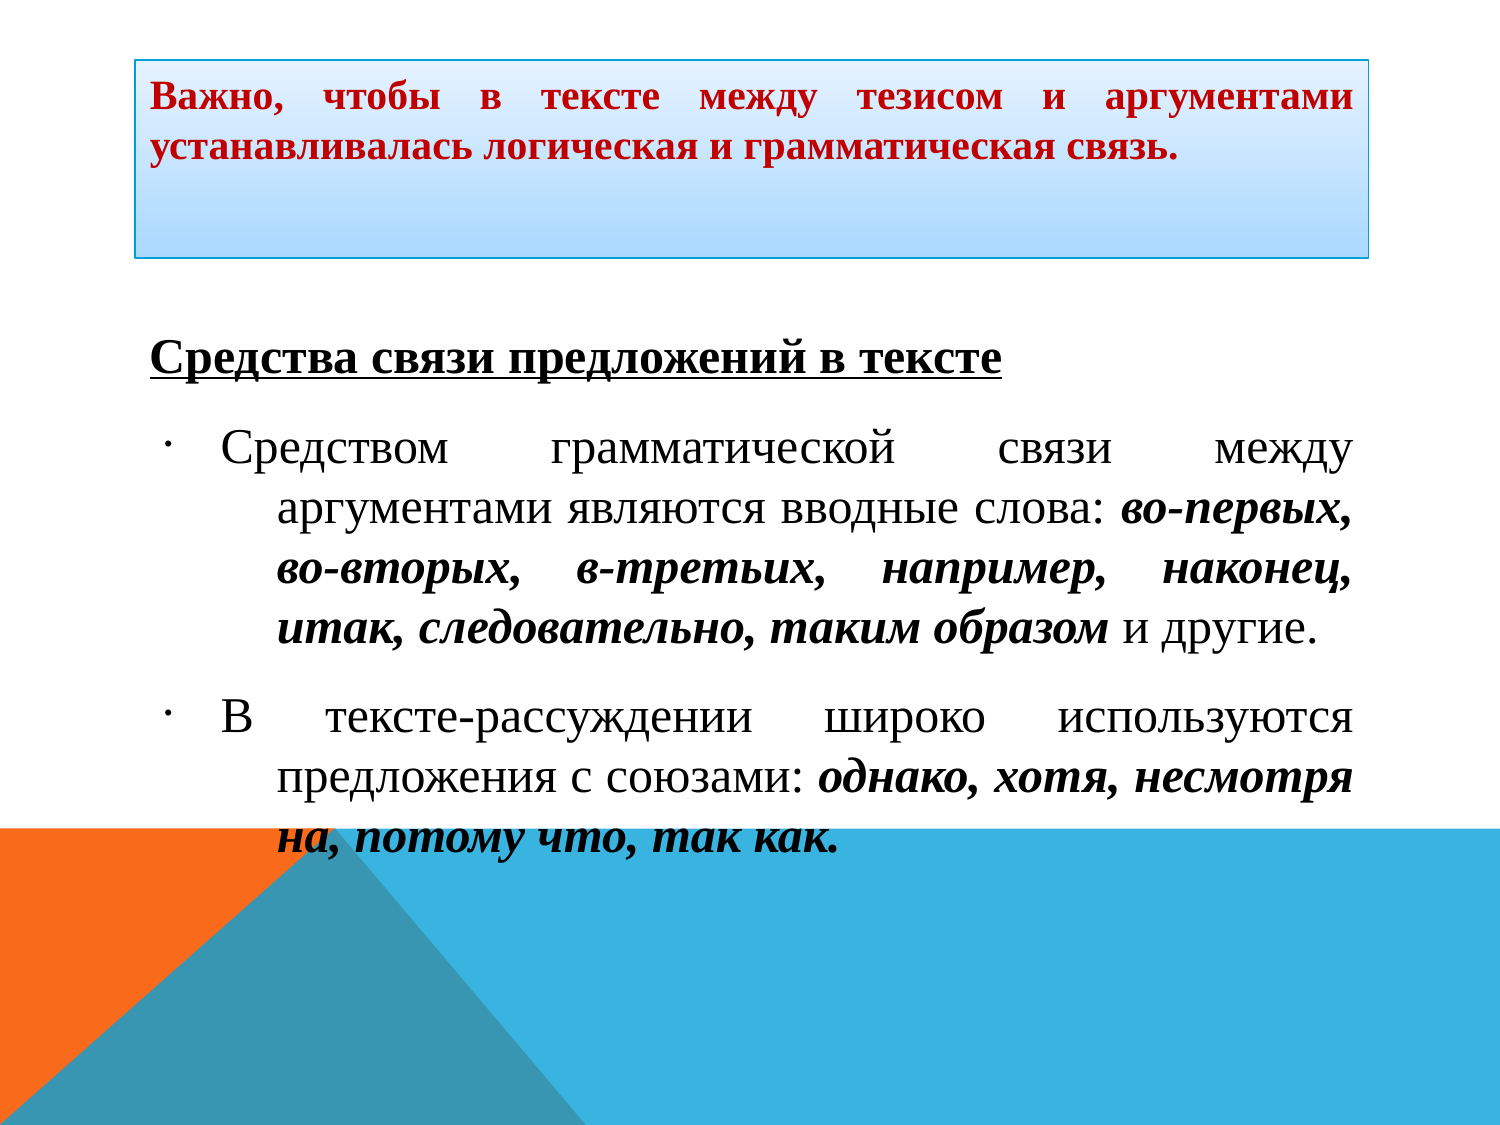

# Важно, чтобы в тексте между тезисом и аргументами устанавливалась логическая и грамматическая связь.
Средства связи предложений в тексте
Средством грамматической связи между аргументами являются вводные слова: во-первых, во-вторых, в-третьих, например, наконец, итак, следовательно, таким образом и другие.
В тексте-рассуждении широко используются предложения с союзами: однако, хотя, несмотря на, потому что, так как.